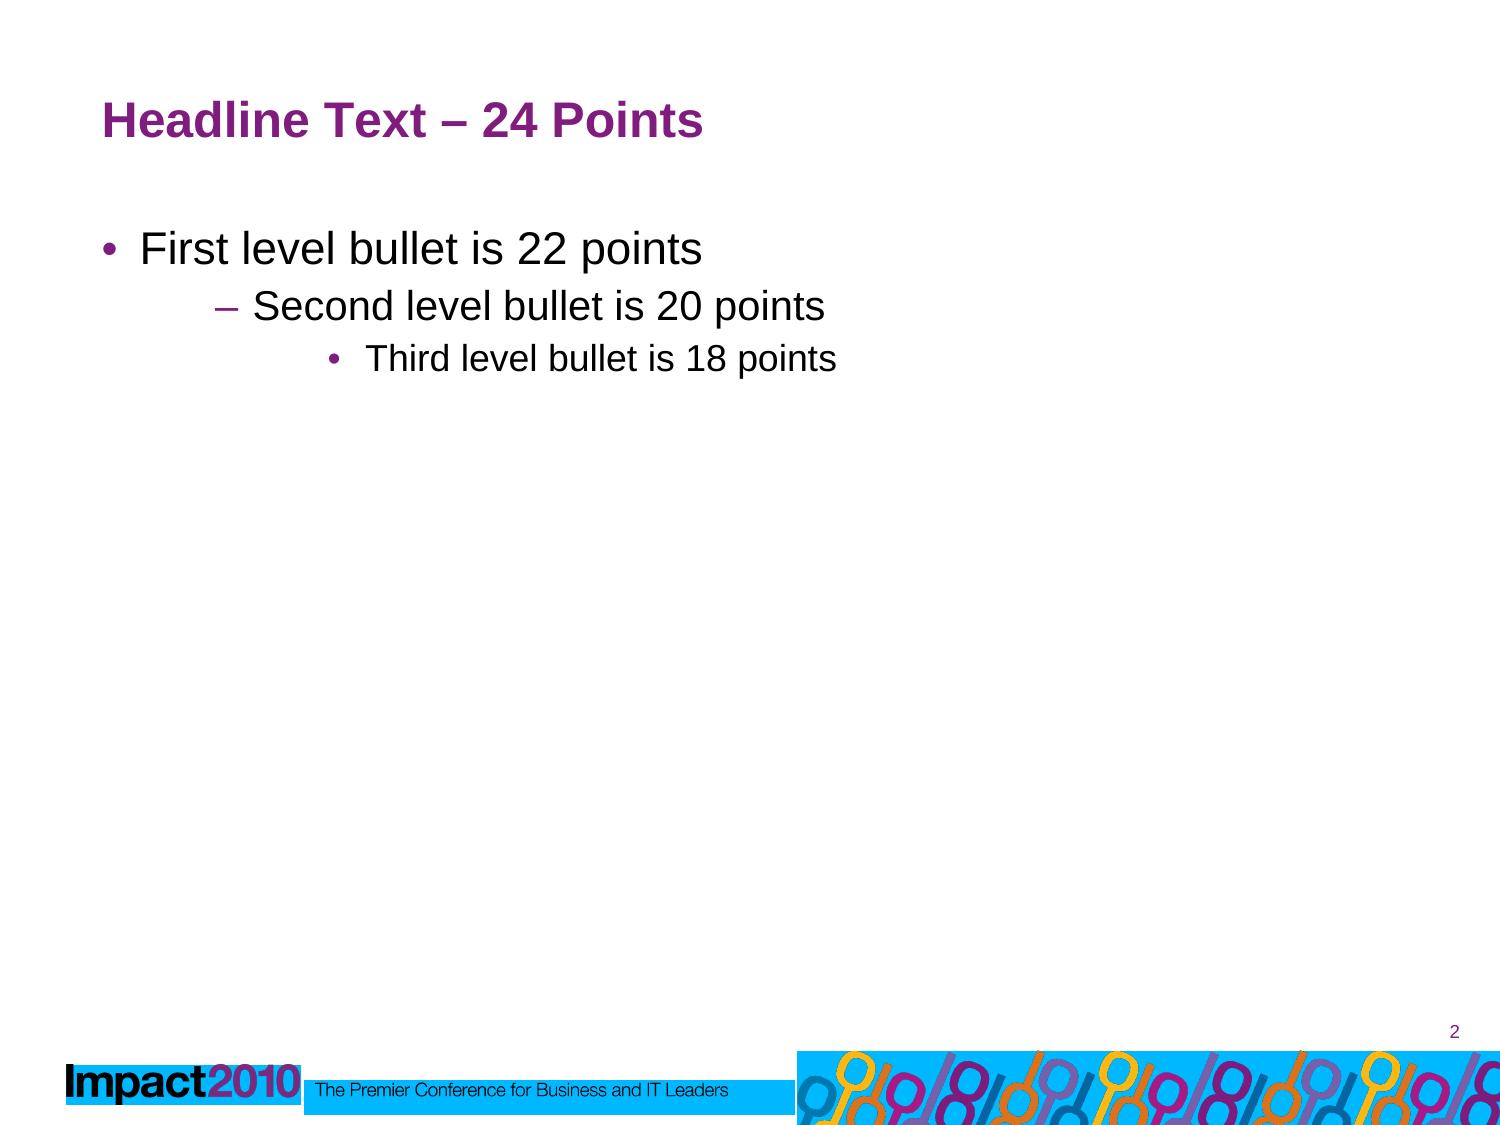

# Headline Text – 24 Points
First level bullet is 22 points
Second level bullet is 20 points
Third level bullet is 18 points
2